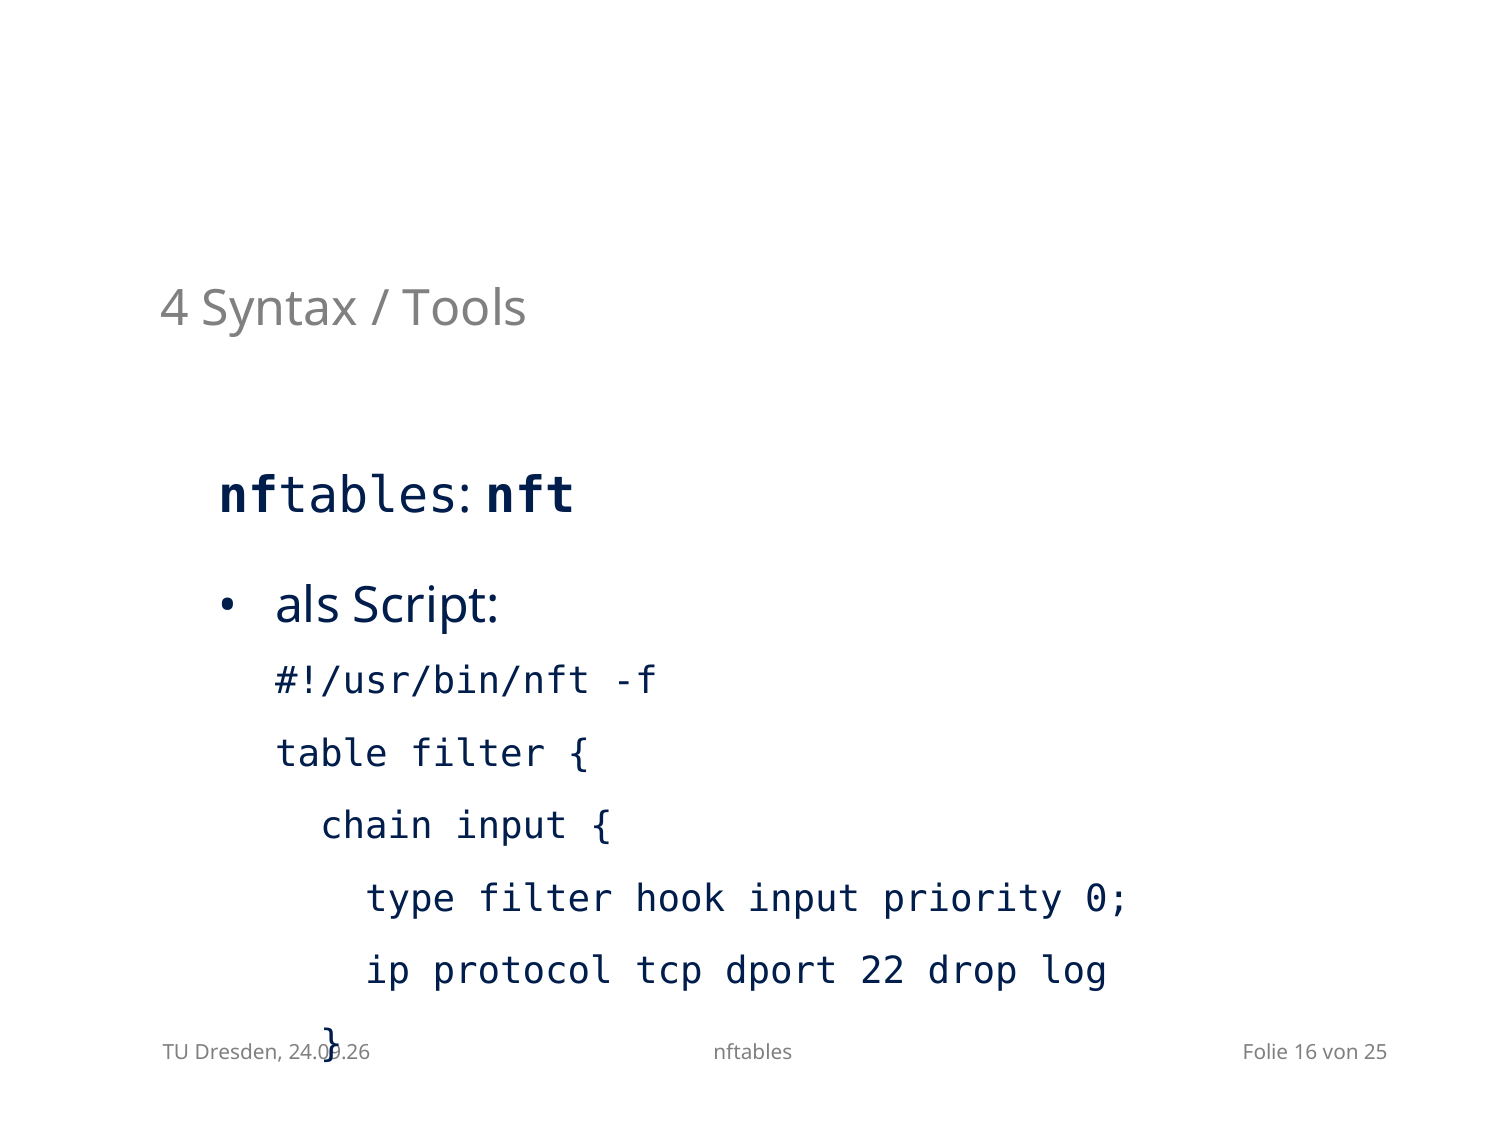

# 4 Syntax / Tools
nftables: nft
als Script:
#!/usr/bin/nft -f
table filter {
 chain input {
 type filter hook input priority 0;
 ip protocol tcp dport 22 drop log
 }
16